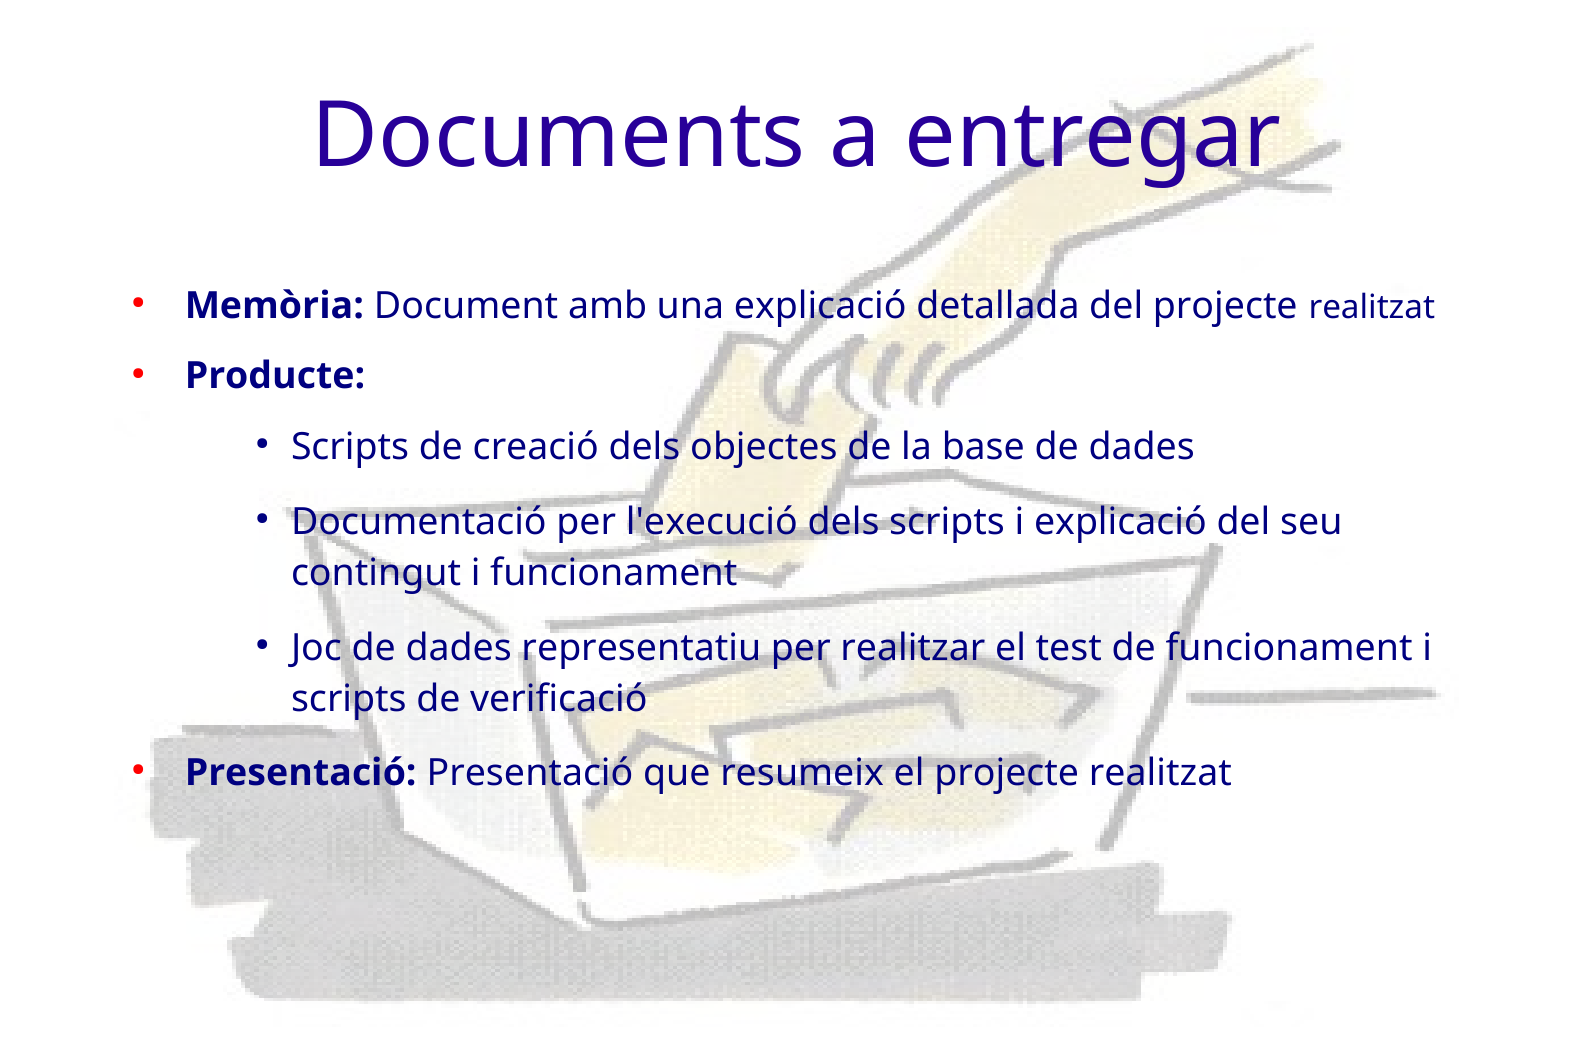

# Documents a entregar
Memòria: Document amb una explicació detallada del projecte realitzat
Producte:
Scripts de creació dels objectes de la base de dades
Documentació per l'execució dels scripts i explicació del seu contingut i funcionament
Joc de dades representatiu per realitzar el test de funcionament i scripts de verificació
Presentació: Presentació que resumeix el projecte realitzat